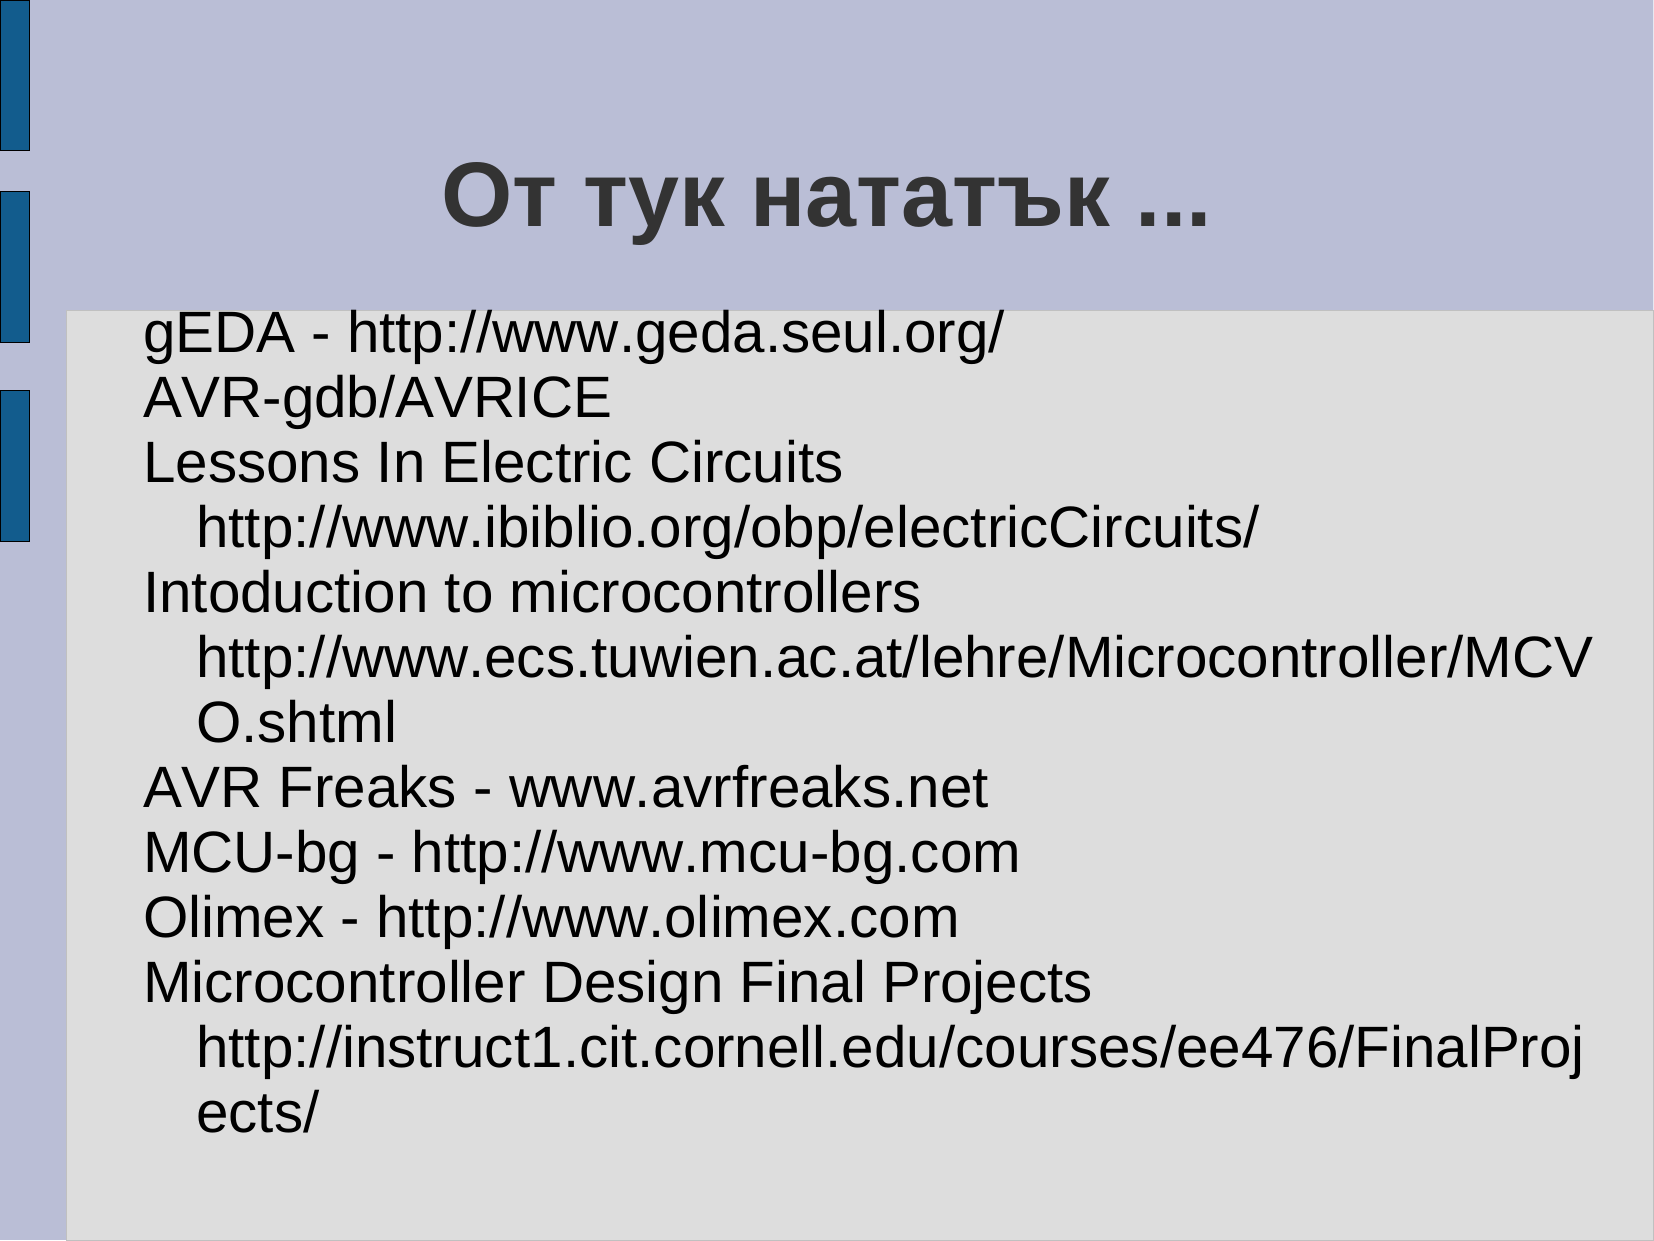

# От тук нататък ...
gEDA - http://www.geda.seul.org/
AVR-gdb/AVRICE
Lessons In Electric Circuits http://www.ibiblio.org/obp/electricCircuits/
Intoduction to microcontrollers http://www.ecs.tuwien.ac.at/lehre/Microcontroller/MCVO.shtml
AVR Freaks - www.avrfreaks.net
MCU-bg - http://www.mcu-bg.com
Olimex - http://www.olimex.com
Microcontroller Design Final Projects http://instruct1.cit.cornell.edu/courses/ee476/FinalProjects/